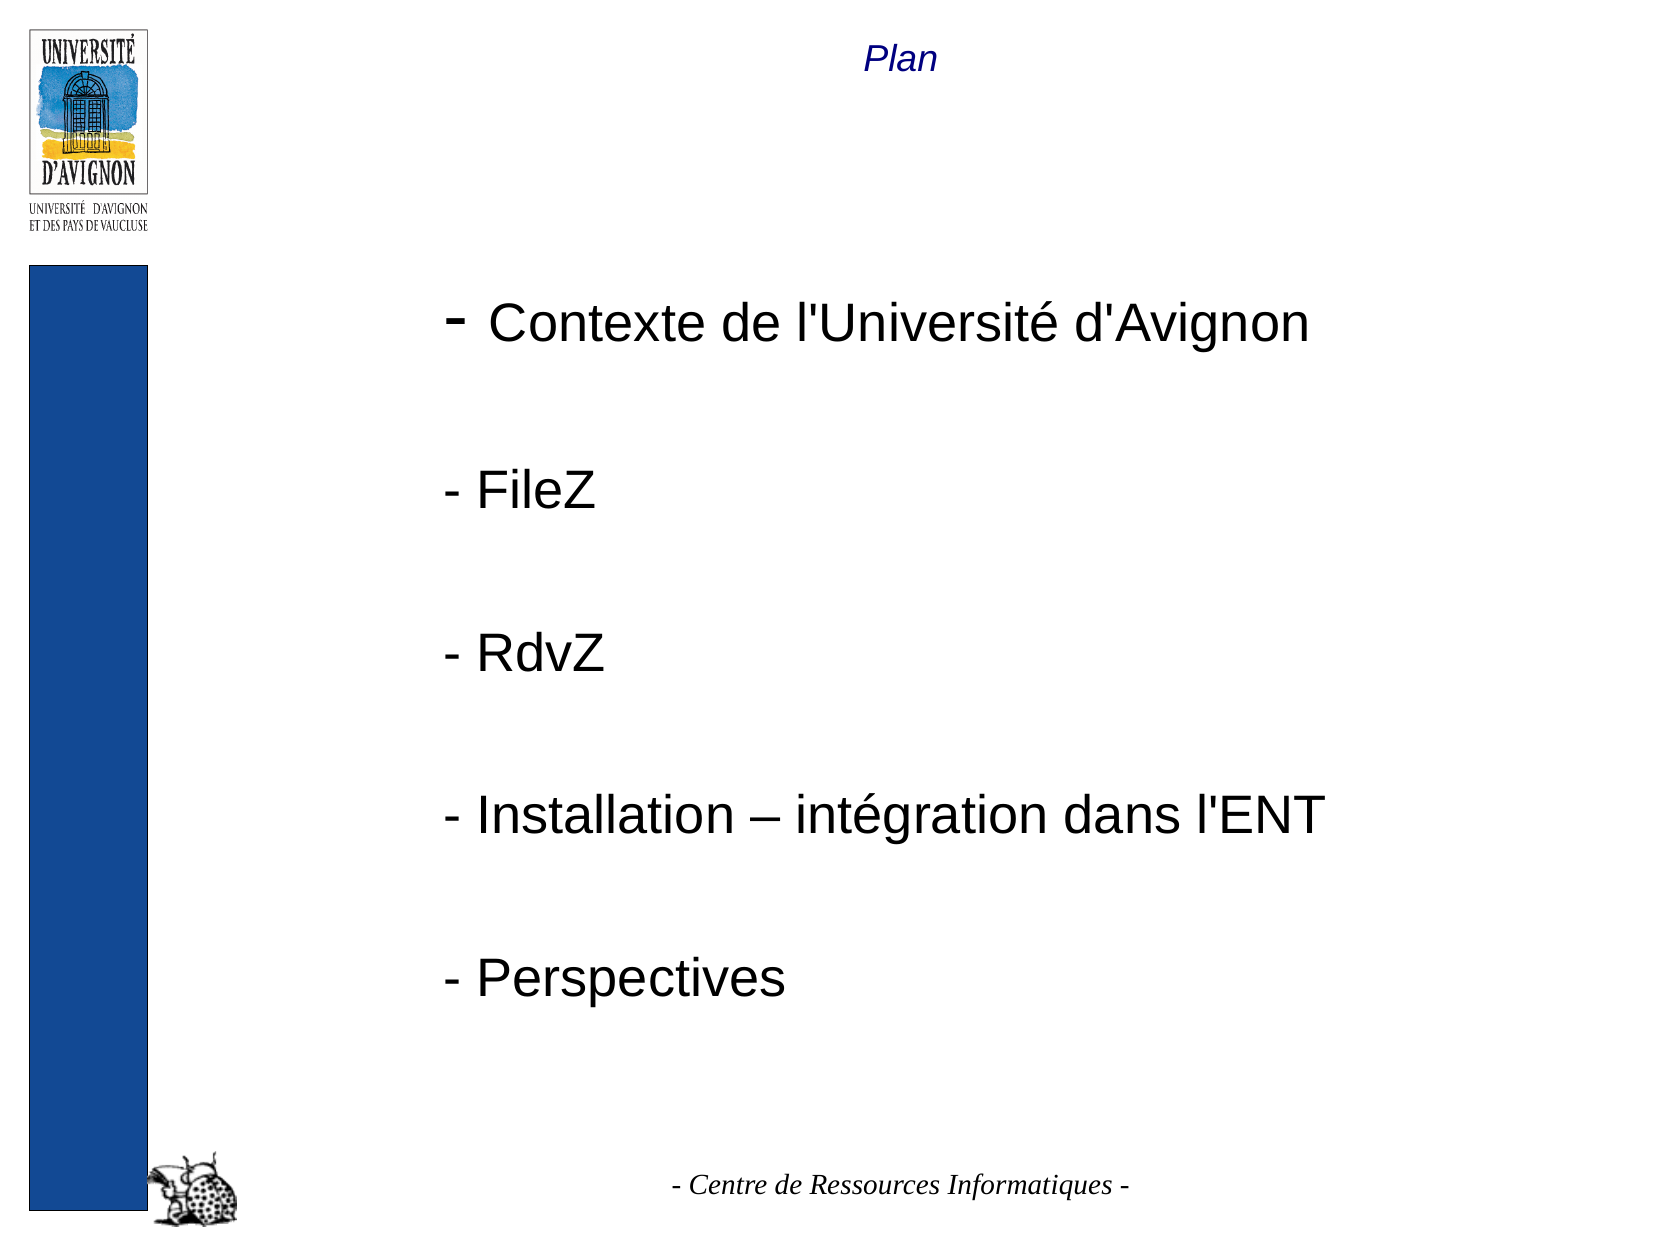

Plan
- Contexte de l'Université d'Avignon
- FileZ
- RdvZ
- Installation – intégration dans l'ENT
- Perspectives
 - Centre de Ressources Informatiques -